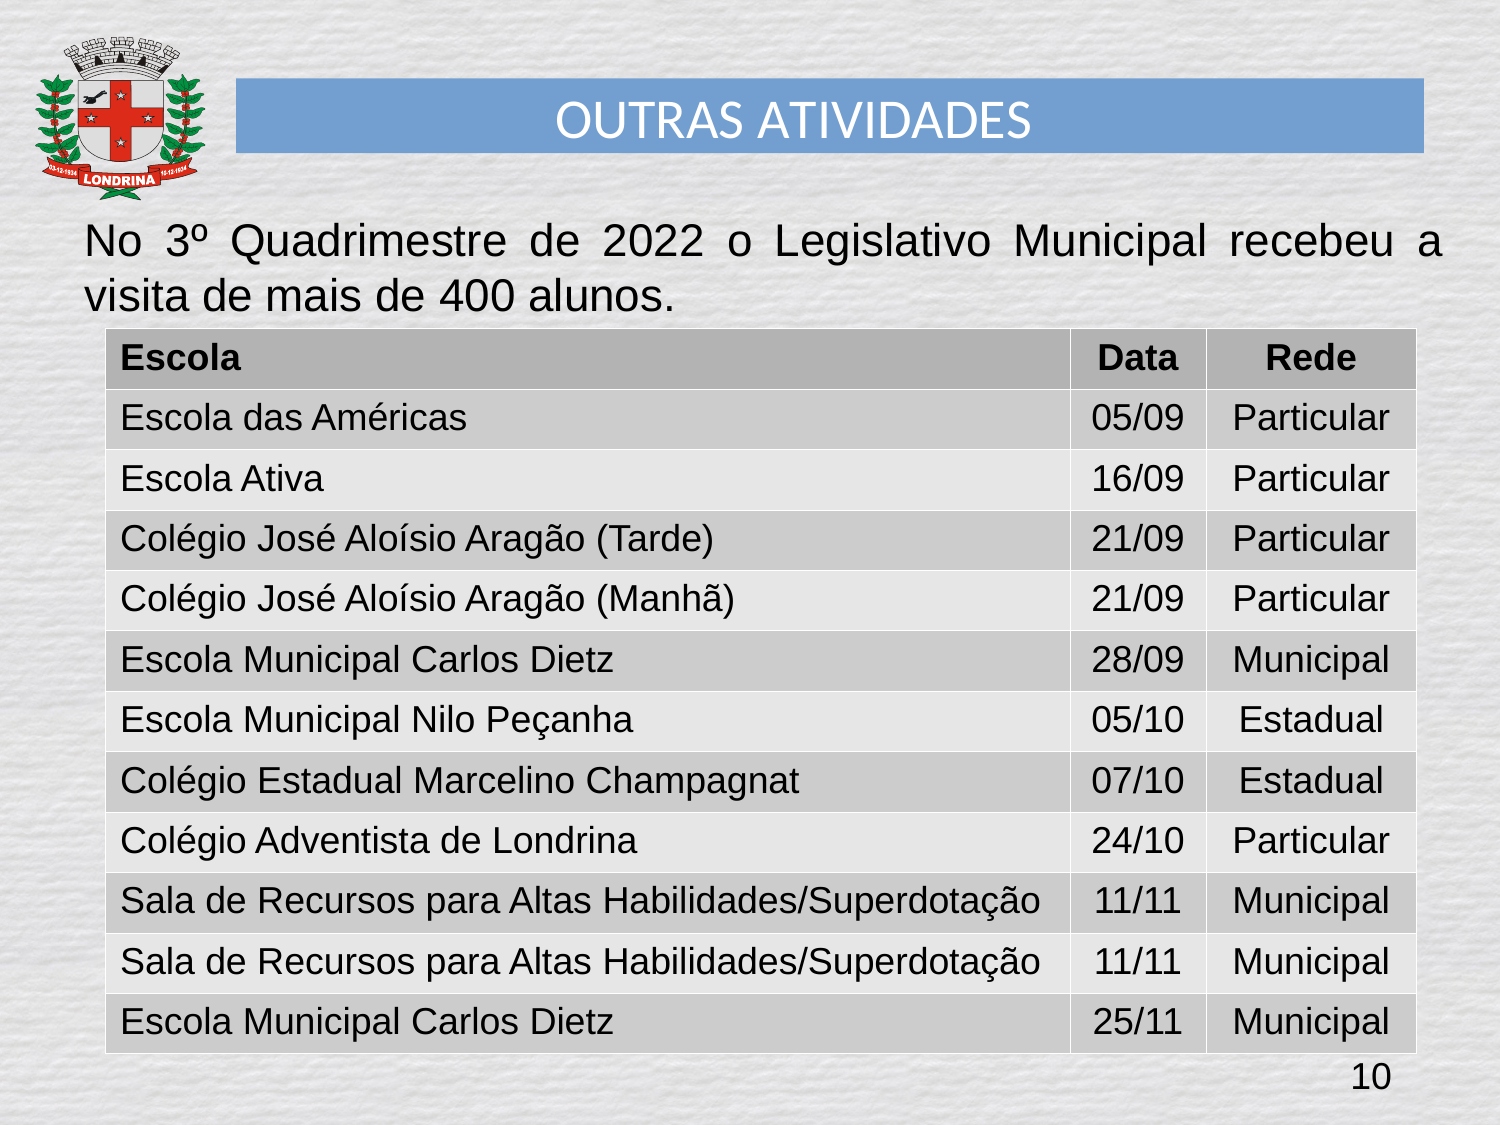

OUTRAS ATIVIDADES
No 3º Quadrimestre de 2022 o Legislativo Municipal recebeu a visita de mais de 400 alunos.
| Escola | Data | Rede |
| --- | --- | --- |
| Escola das Américas | 05/09 | Particular |
| Escola Ativa | 16/09 | Particular |
| Colégio José Aloísio Aragão (Tarde) | 21/09 | Particular |
| Colégio José Aloísio Aragão (Manhã) | 21/09 | Particular |
| Escola Municipal Carlos Dietz | 28/09 | Municipal |
| Escola Municipal Nilo Peçanha | 05/10 | Estadual |
| Colégio Estadual Marcelino Champagnat | 07/10 | Estadual |
| Colégio Adventista de Londrina | 24/10 | Particular |
| Sala de Recursos para Altas Habilidades/Superdotação | 11/11 | Municipal |
| Sala de Recursos para Altas Habilidades/Superdotação | 11/11 | Municipal |
| Escola Municipal Carlos Dietz | 25/11 | Municipal |